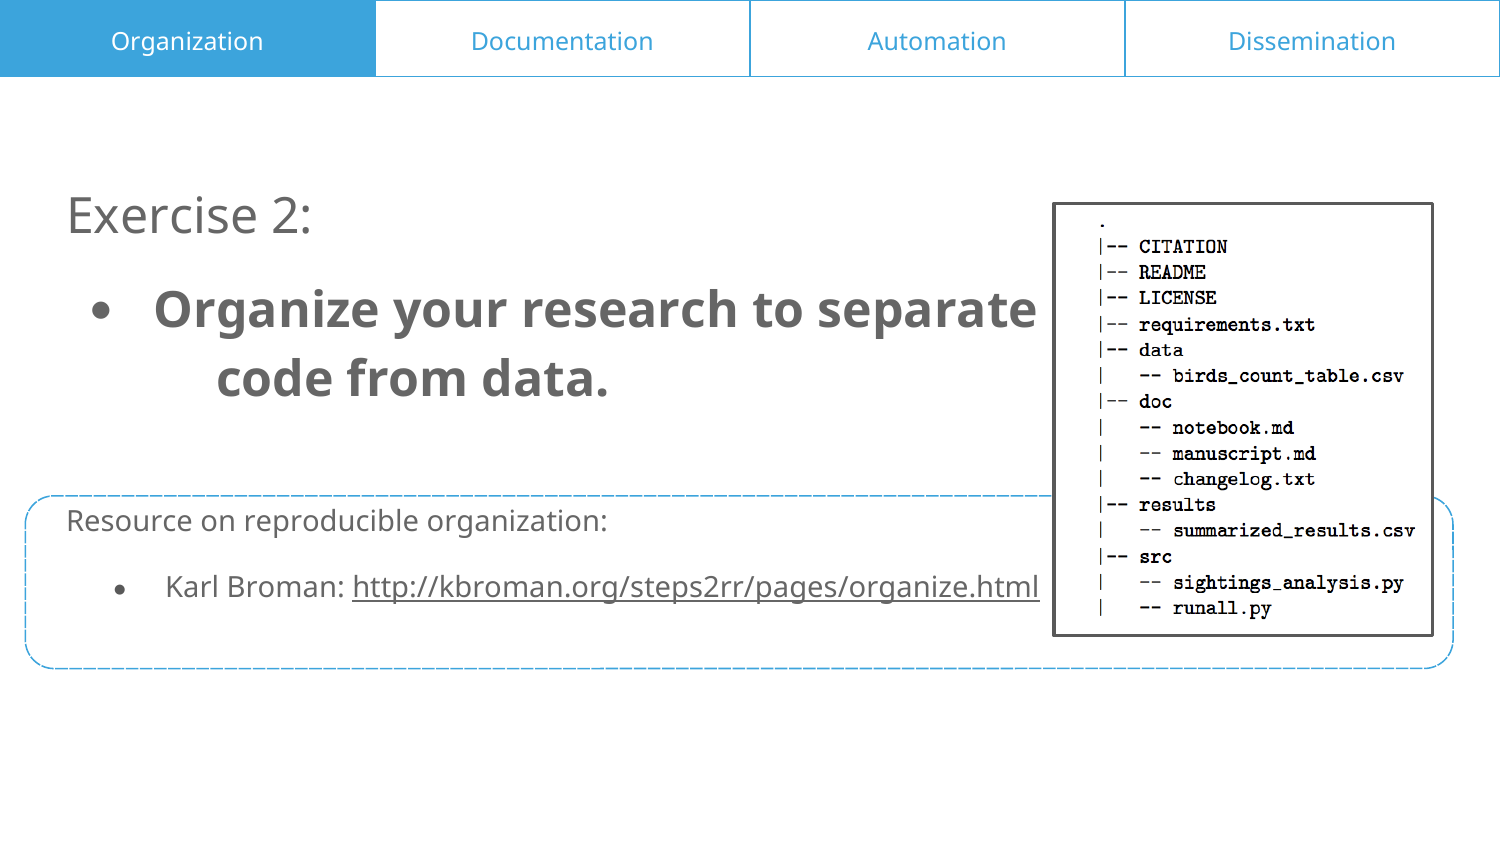

Organization
Documentation
Automation
Dissemination
# Exercise 2:
Organize your research to separate code from data.
Resource on reproducible organization:
Karl Broman: http://kbroman.org/steps2rr/pages/organize.html